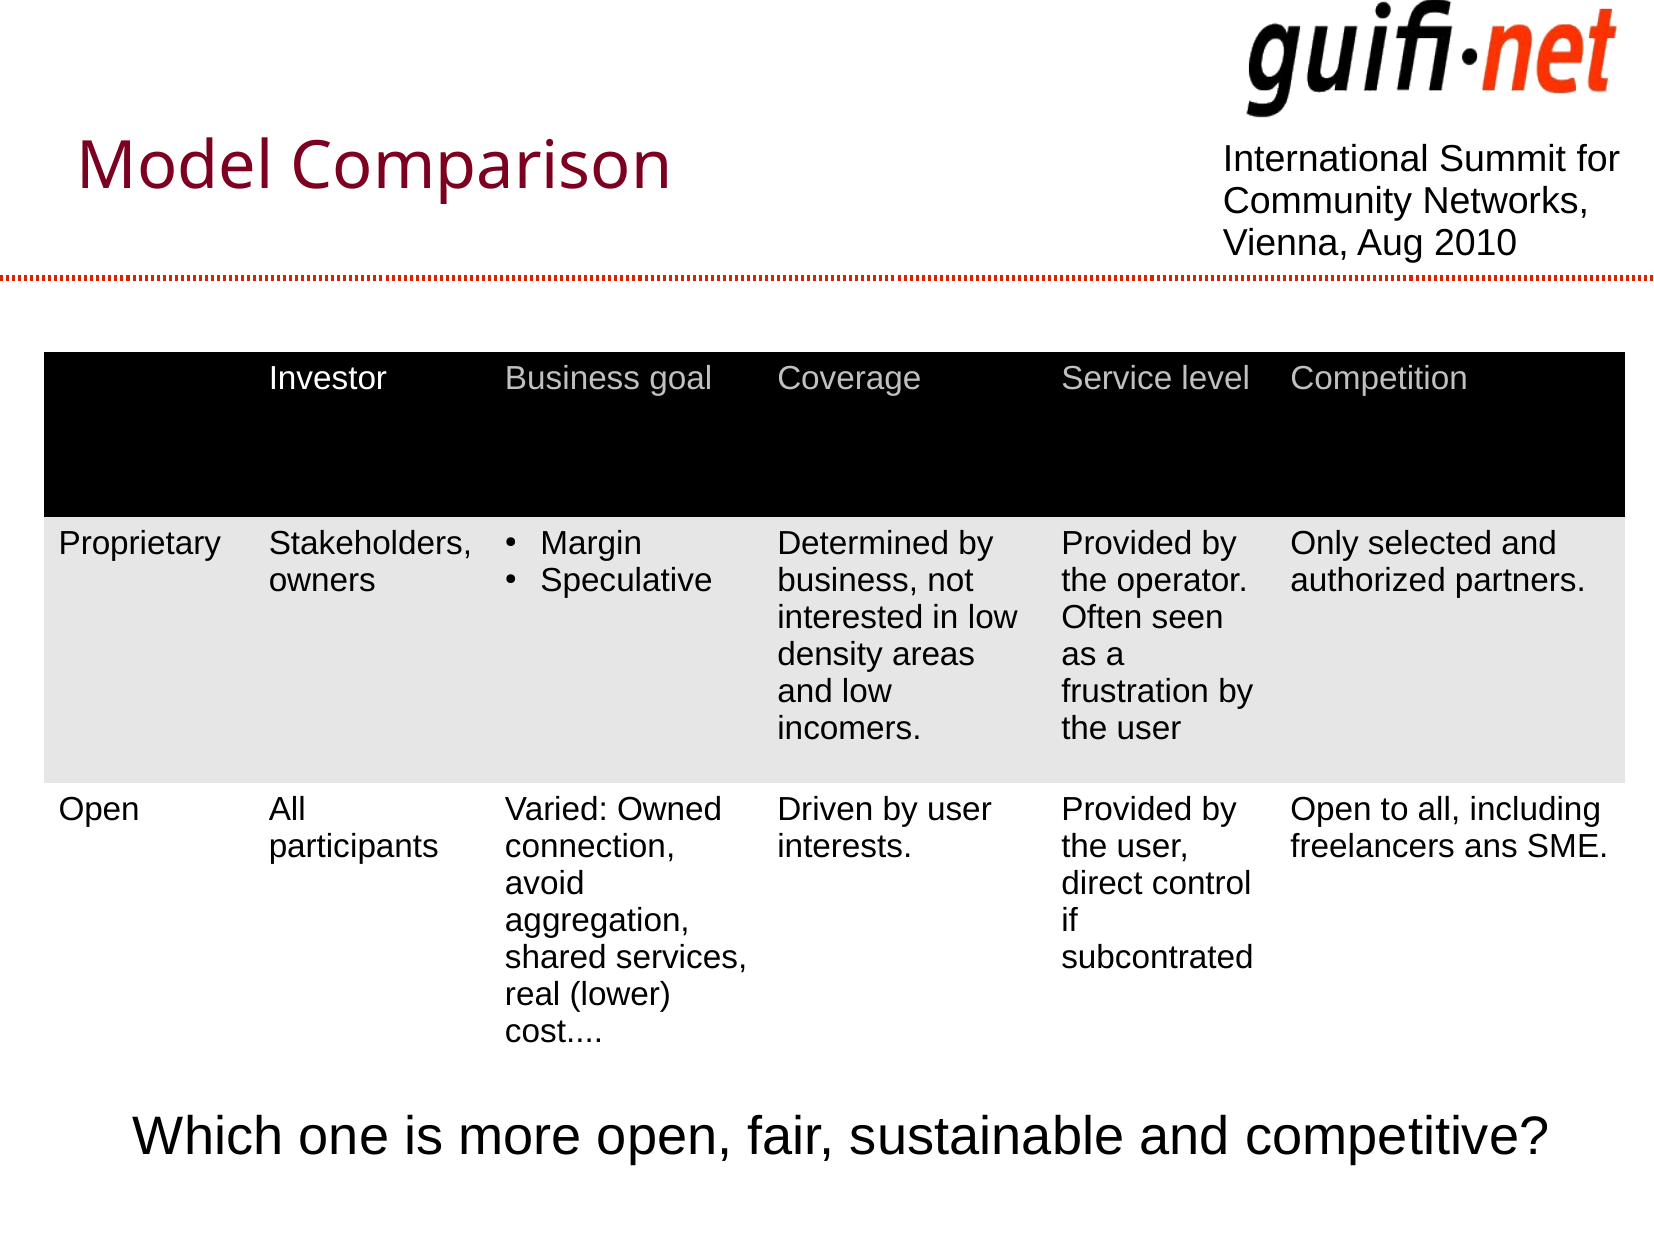

# Model Comparison
| | Investor | Business goal | Coverage | Service level | Competition |
| --- | --- | --- | --- | --- | --- |
| Proprietary | Stakeholders, owners | Margin Speculative | Determined by business, not interested in low density areas and low incomers. | Provided by the operator. Often seen as a frustration by the user | Only selected and authorized partners. |
| Open | All participants | Varied: Owned connection, avoid aggregation, shared services, real (lower) cost.... | Driven by user interests. | Provided by the user, direct control if subcontrated | Open to all, including freelancers ans SME. |
Which one is more open, fair, sustainable and competitive?